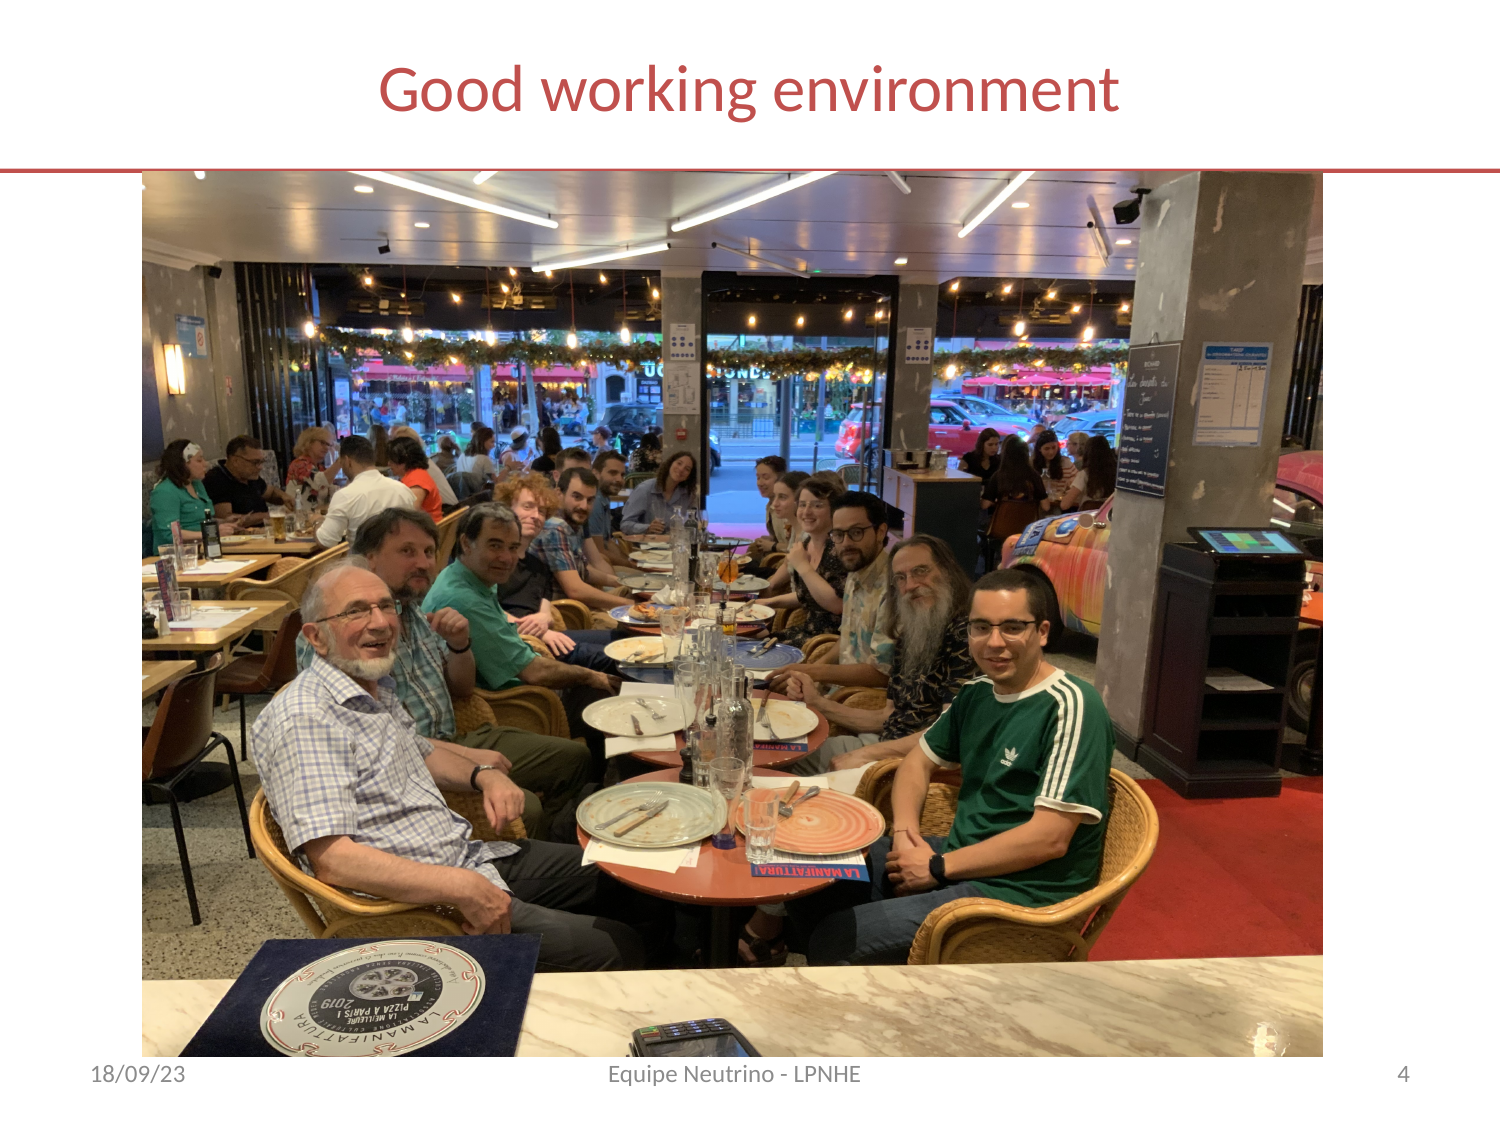

Good working environment
18/09/23
Equipe Neutrino - LPNHE